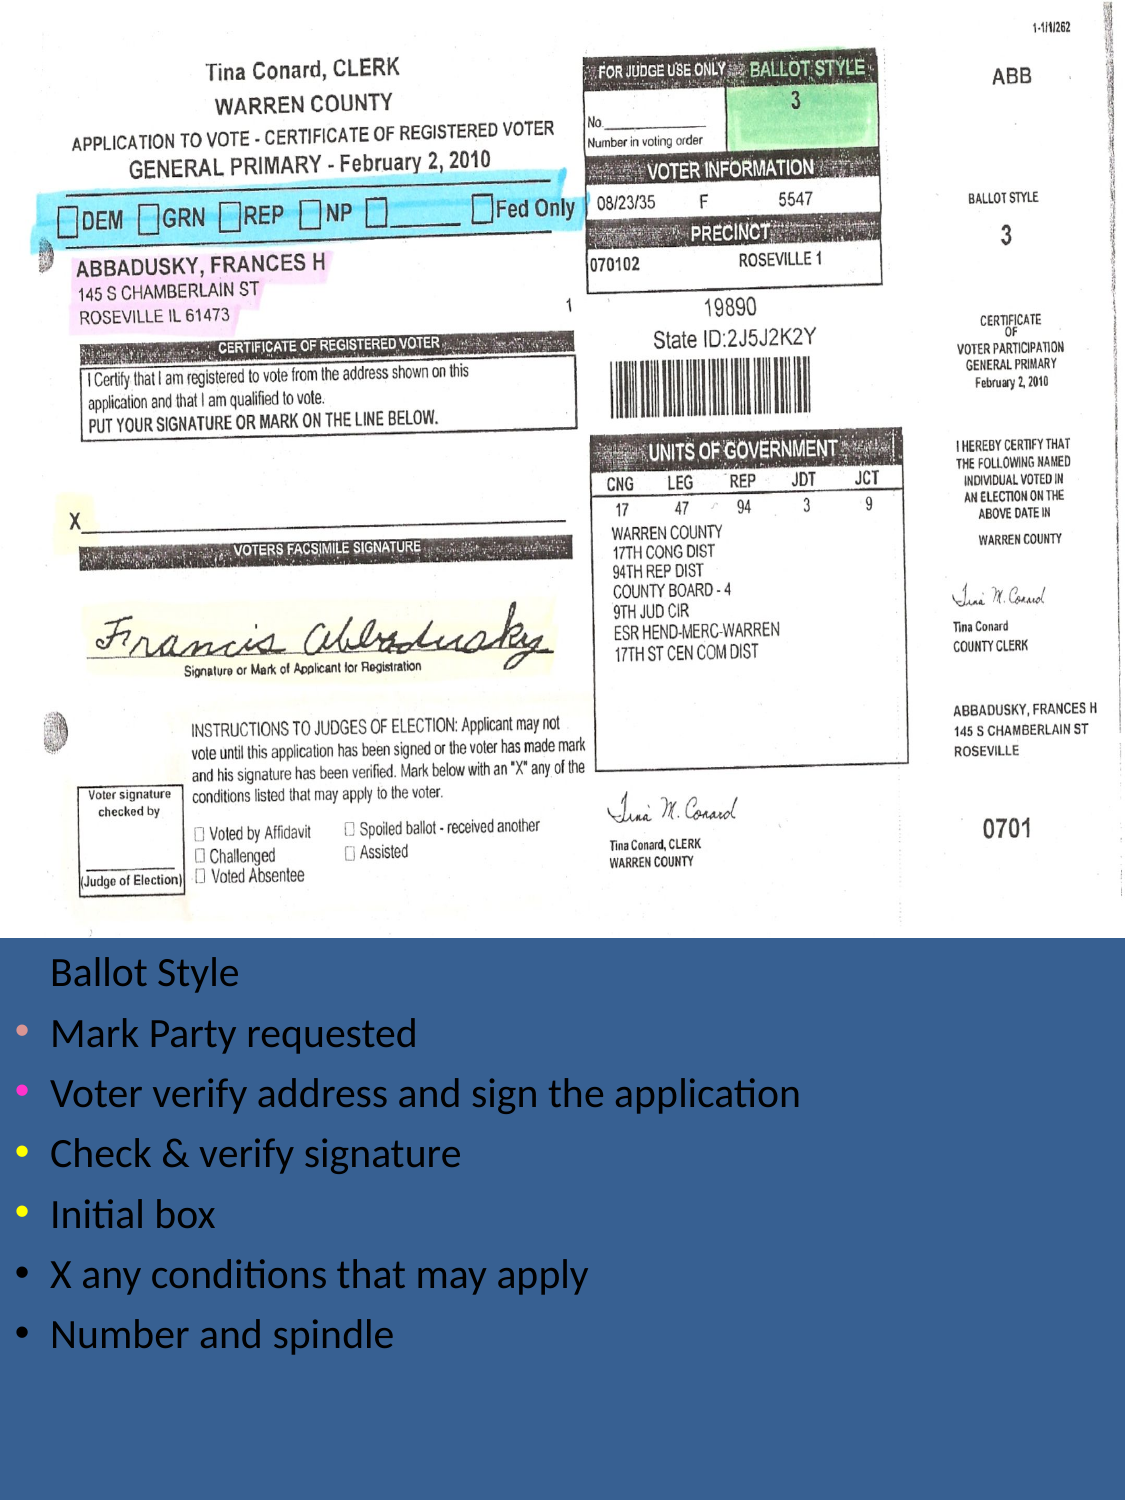

Ballot Style
Mark Party requested
Voter verify address and sign the application
Check & verify signature
Initial box
X any conditions that may apply
Number and spindle